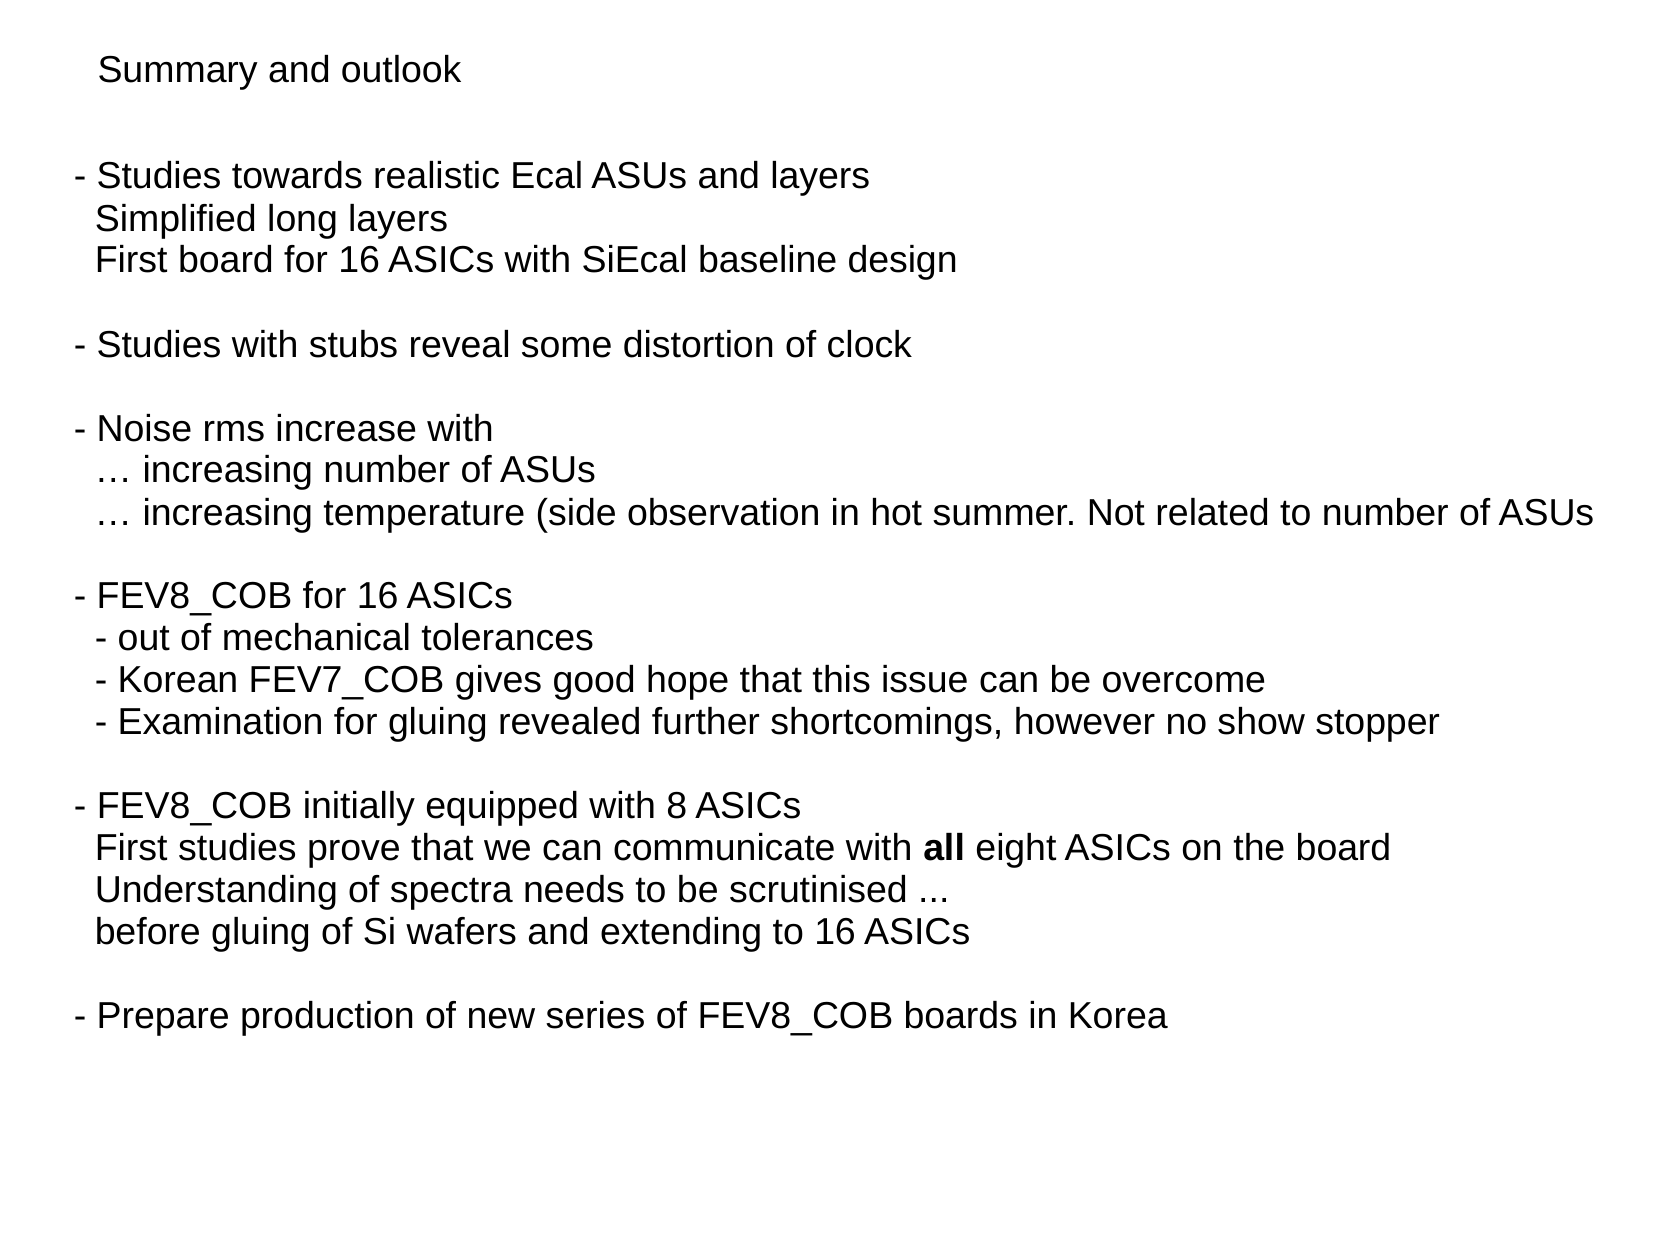

Summary and outlook
- Studies towards realistic Ecal ASUs and layers
 Simplified long layers
 First board for 16 ASICs with SiEcal baseline design
- Studies with stubs reveal some distortion of clock
- Noise rms increase with
 … increasing number of ASUs
 … increasing temperature (side observation in hot summer. Not related to number of ASUs
- FEV8_COB for 16 ASICs
 - out of mechanical tolerances
 - Korean FEV7_COB gives good hope that this issue can be overcome
 - Examination for gluing revealed further shortcomings, however no show stopper
- FEV8_COB initially equipped with 8 ASICs
 First studies prove that we can communicate with all eight ASICs on the board
 Understanding of spectra needs to be scrutinised ...
 before gluing of Si wafers and extending to 16 ASICs
- Prepare production of new series of FEV8_COB boards in Korea